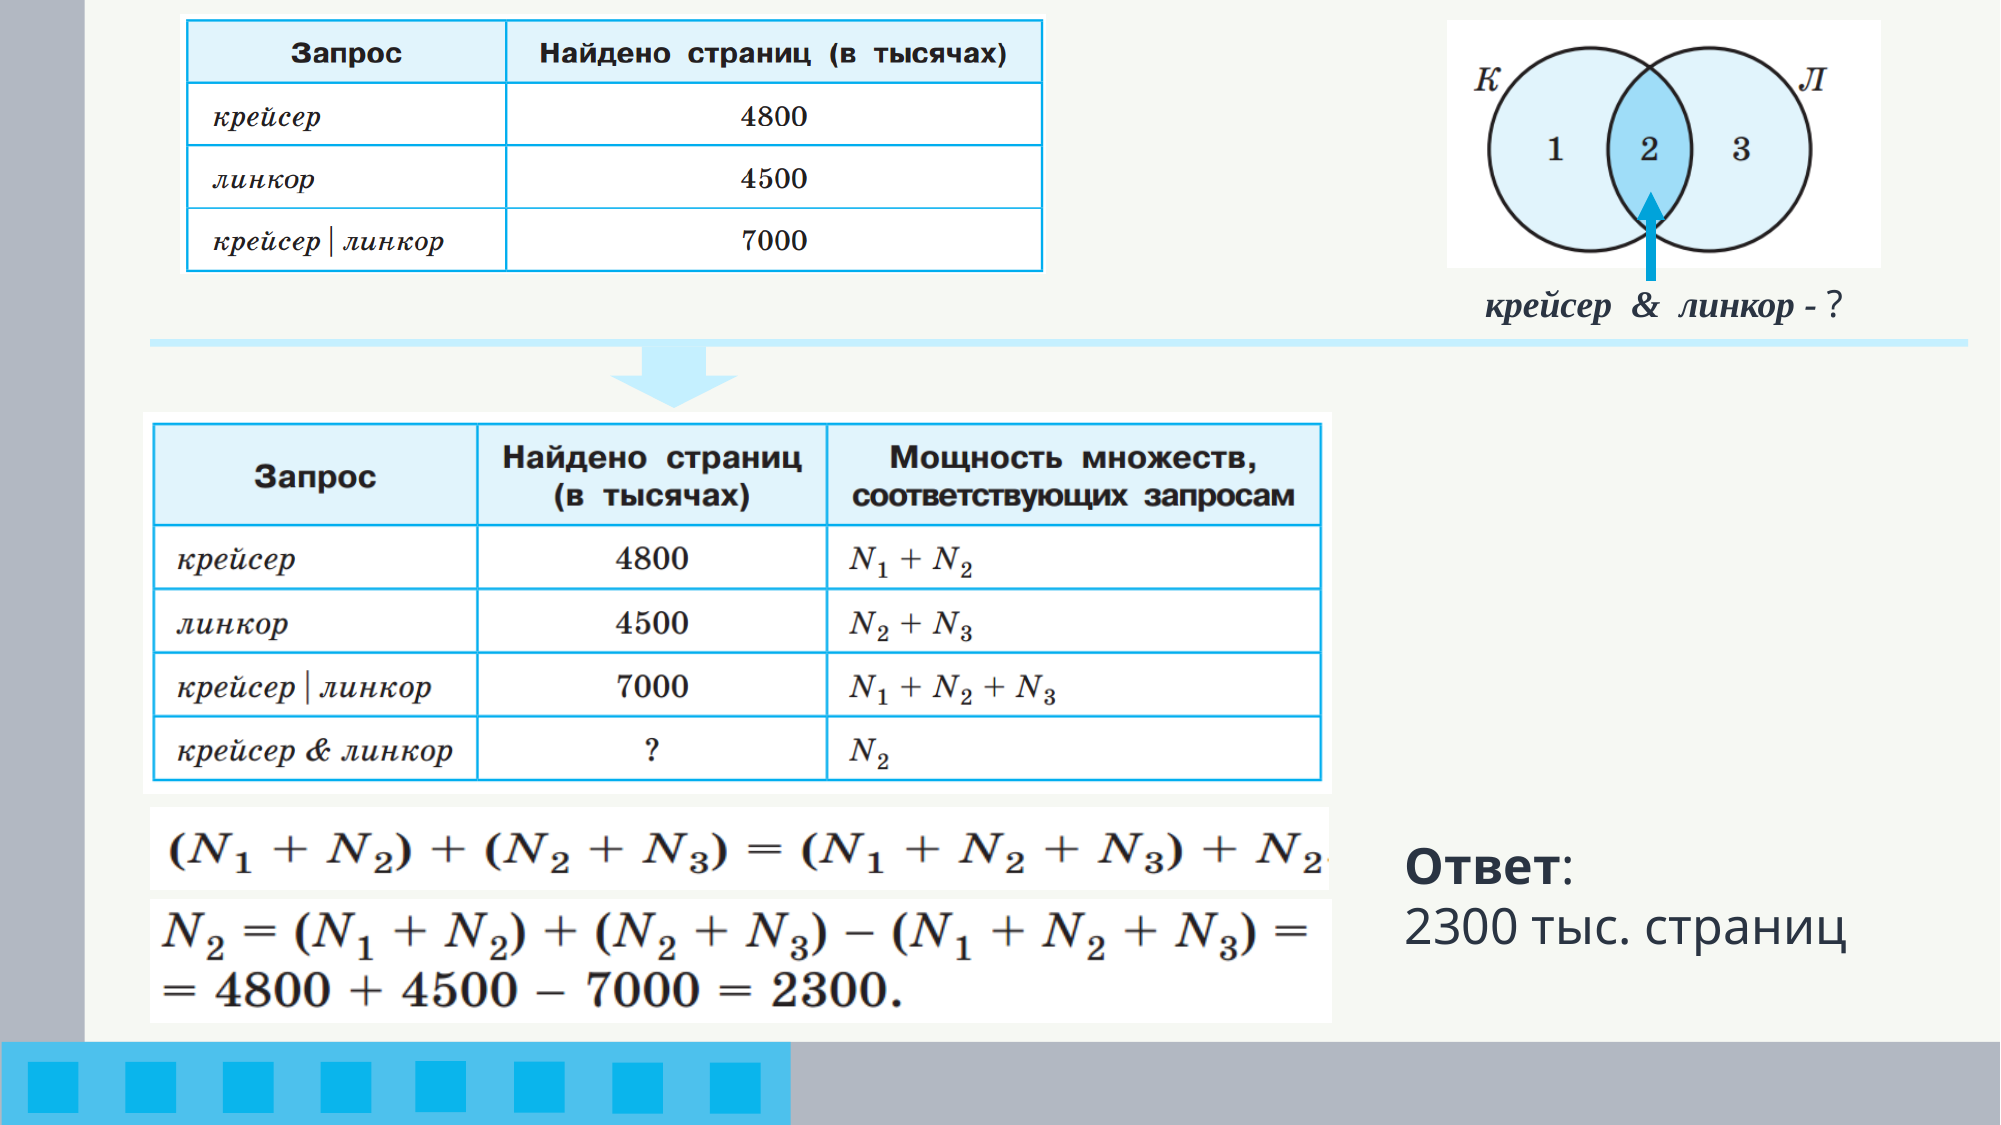

крейсер & линкор - ?
Ответ:
2300 тыс. страниц